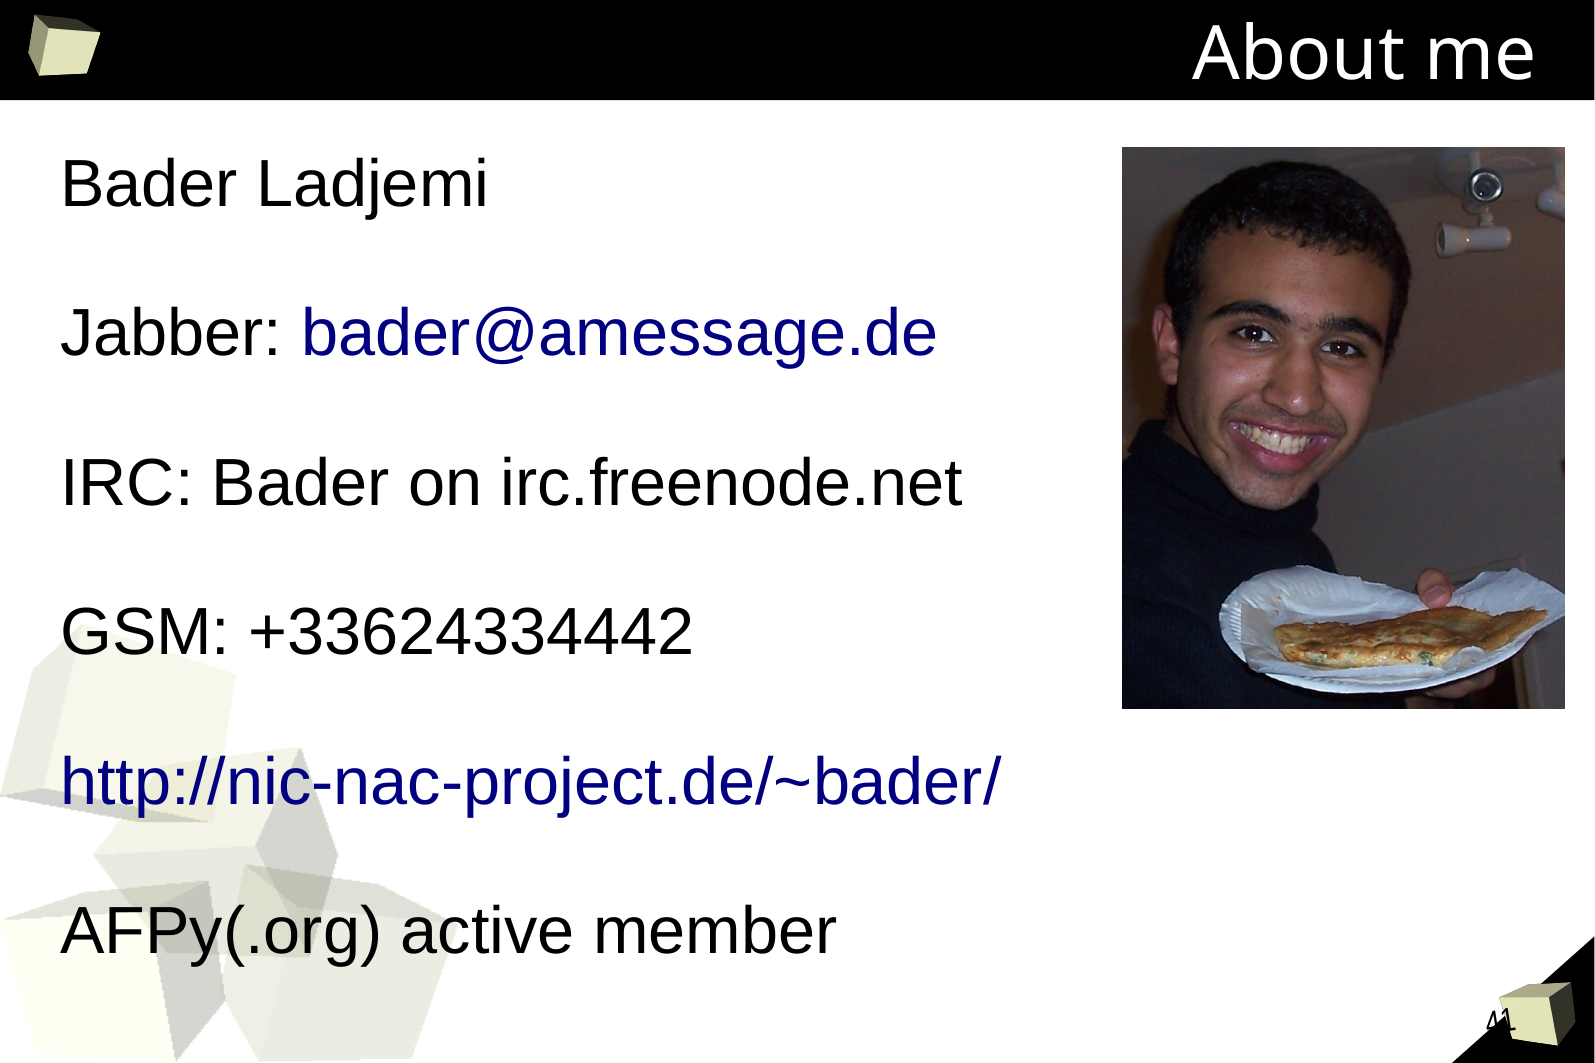

# About me
Bader Ladjemi
Jabber: bader@amessage.de
IRC: Bader on irc.freenode.net
GSM: +33624334442
http://nic-nac-project.de/~bader/
AFPy(.org) active member